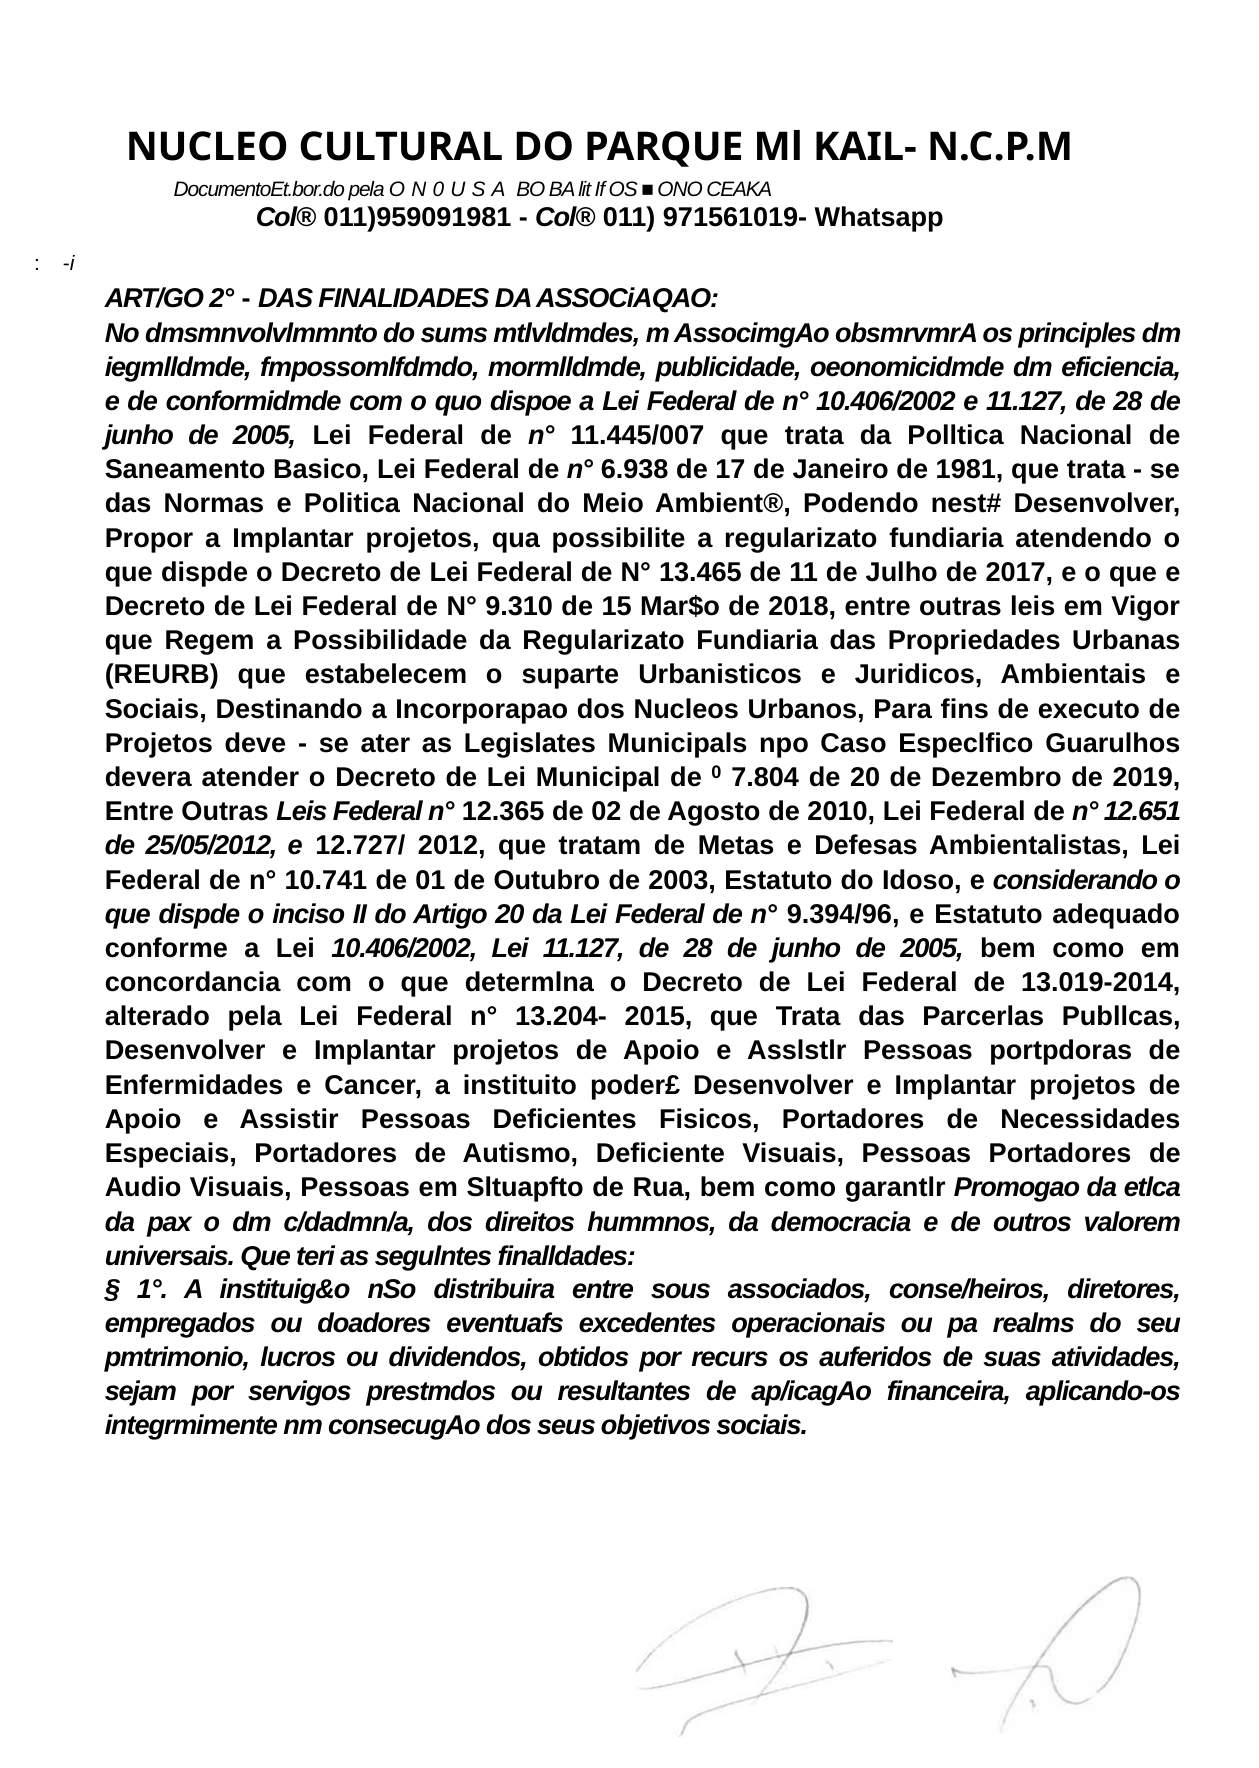

NUCLEO CULTURAL DO PARQUE Ml KAIL- N.C.P.M
DocumentoEt.bor.do pela ON0USA BO BA lit If OS ■ ONO CEAKA
Col® 011)959091981 - Col® 011) 971561019- Whatsapp
: -i
ART/GO 2° - DAS FINALIDADES DA ASSOCiAQAO:
No dmsmnvolvlmmnto do sums mtlvldmdes, m AssocimgAo obsmrvmrA os principles dm iegmlldmde, fmpossomlfdmdo, mormlldmde, publicidade, oeonomicidmde dm eficiencia, e de conformidmde com o quo dispoe a Lei Federal de n° 10.406/2002 e 11.127, de 28 de junho de 2005, Lei Federal de n° 11.445/007 que trata da Polltica Nacional de Saneamento Basico, Lei Federal de n° 6.938 de 17 de Janeiro de 1981, que trata - se das Normas e Politica Nacional do Meio Ambient®, Podendo nest# Desenvolver, Propor a Implantar projetos, qua possibilite a regularizato fundiaria atendendo o que dispde o Decreto de Lei Federal de N° 13.465 de 11 de Julho de 2017, e o que e Decreto de Lei Federal de N° 9.310 de 15 Mar$o de 2018, entre outras leis em Vigor que Regem a Possibilidade da Regularizato Fundiaria das Propriedades Urbanas (REURB) que estabelecem o suparte Urbanisticos e Juridicos, Ambientais e Sociais, Destinando a Incorporapao dos Nucleos Urbanos, Para fins de executo de Projetos deve - se ater as Legislates Municipals npo Caso Especlfico Guarulhos devera atender o Decreto de Lei Municipal de 0 7.804 de 20 de Dezembro de 2019, Entre Outras Leis Federal n° 12.365 de 02 de Agosto de 2010, Lei Federal de n° 12.651 de 25/05/2012, e 12.727/ 2012, que tratam de Metas e Defesas Ambientalistas, Lei Federal de n° 10.741 de 01 de Outubro de 2003, Estatuto do Idoso, e considerando o que dispde o inciso II do Artigo 20 da Lei Federal de n° 9.394/96, e Estatuto adequado conforme a Lei 10.406/2002, Lei 11.127, de 28 de junho de 2005, bem como em concordancia com o que determlna o Decreto de Lei Federal de 13.019-2014, alterado pela Lei Federal n° 13.204- 2015, que Trata das Parcerlas Publlcas, Desenvolver e Implantar projetos de Apoio e Asslstlr Pessoas portpdoras de Enfermidades e Cancer, a instituito poder£ Desenvolver e Implantar projetos de Apoio e Assistir Pessoas Deficientes Fisicos, Portadores de Necessidades Especiais, Portadores de Autismo, Deficiente Visuais, Pessoas Portadores de Audio Visuais, Pessoas em Sltuapfto de Rua, bem como garantlr Promogao da etlca da pax o dm c/dadmn/a, dos direitos hummnos, da democracia e de outros valorem universais. Que teri as segulntes finalldades:
§ 1°. A instituig&o nSo distribuira entre sous associados, conse/heiros, diretores, empregados ou doadores eventuafs excedentes operacionais ou pa realms do seu pmtrimonio, lucros ou dividendos, obtidos por recurs os auferidos de suas atividades, sejam por servigos prestmdos ou resultantes de ap/icagAo financeira, aplicando-os integrmimente nm consecugAo dos seus objetivos sociais.